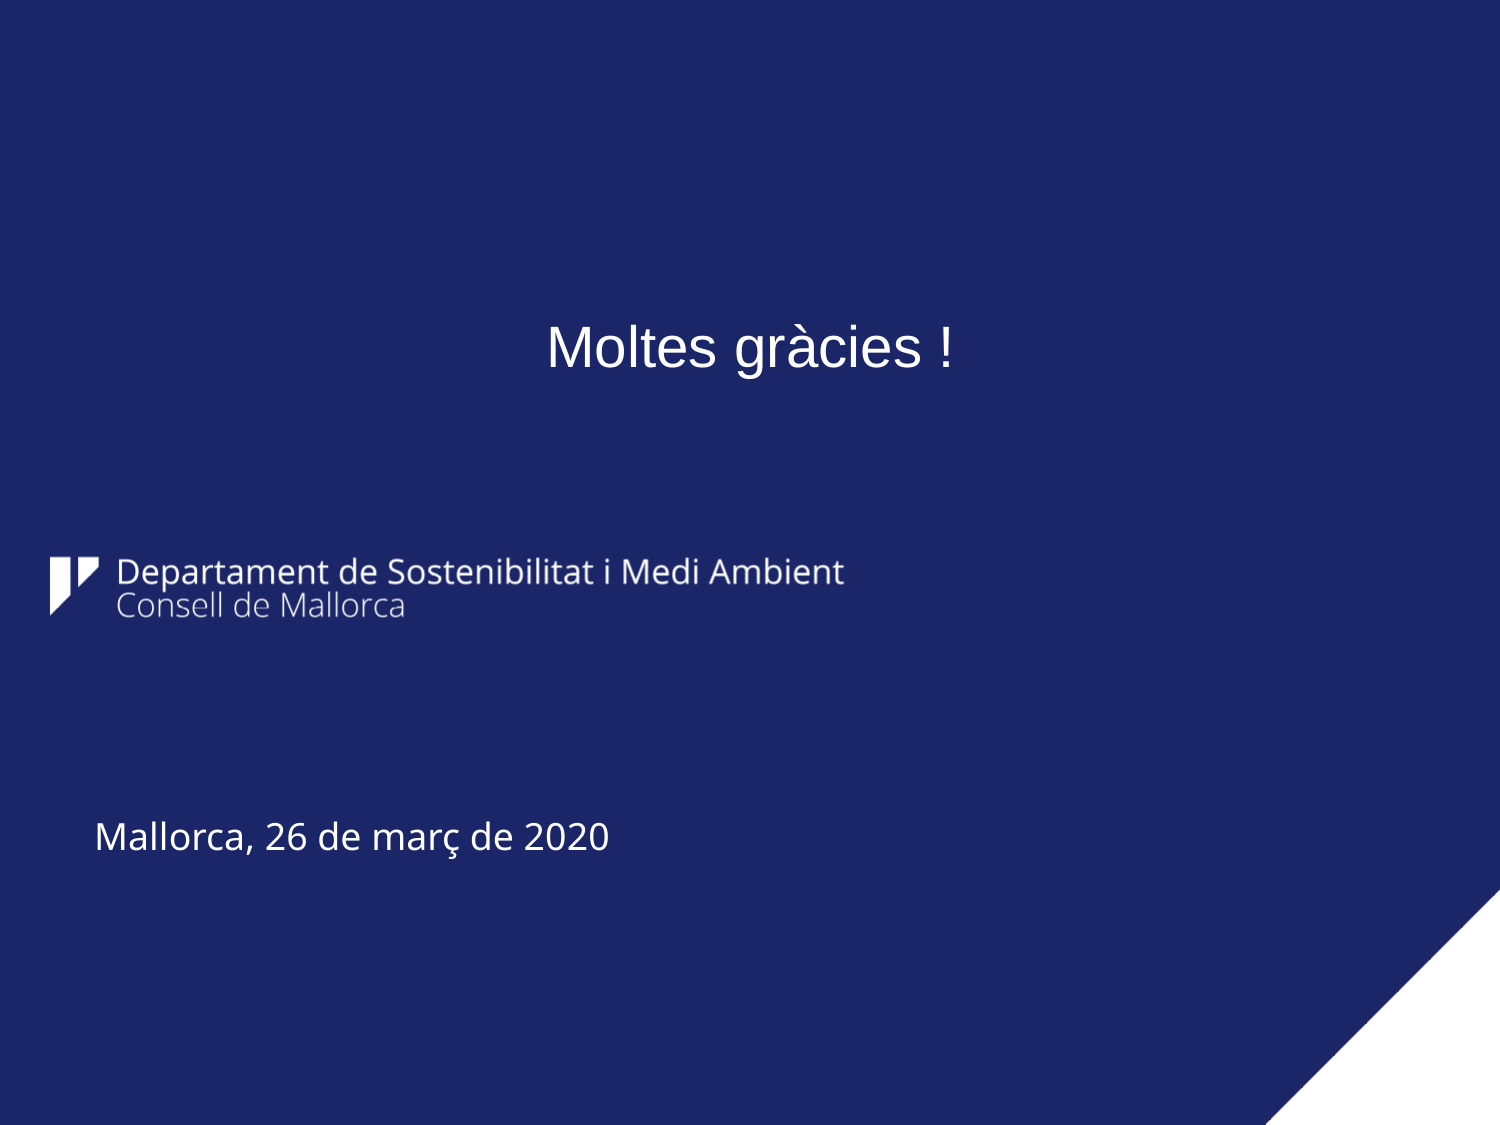

Moltes gràcies !
# Mallorca, 26 de març de 2020